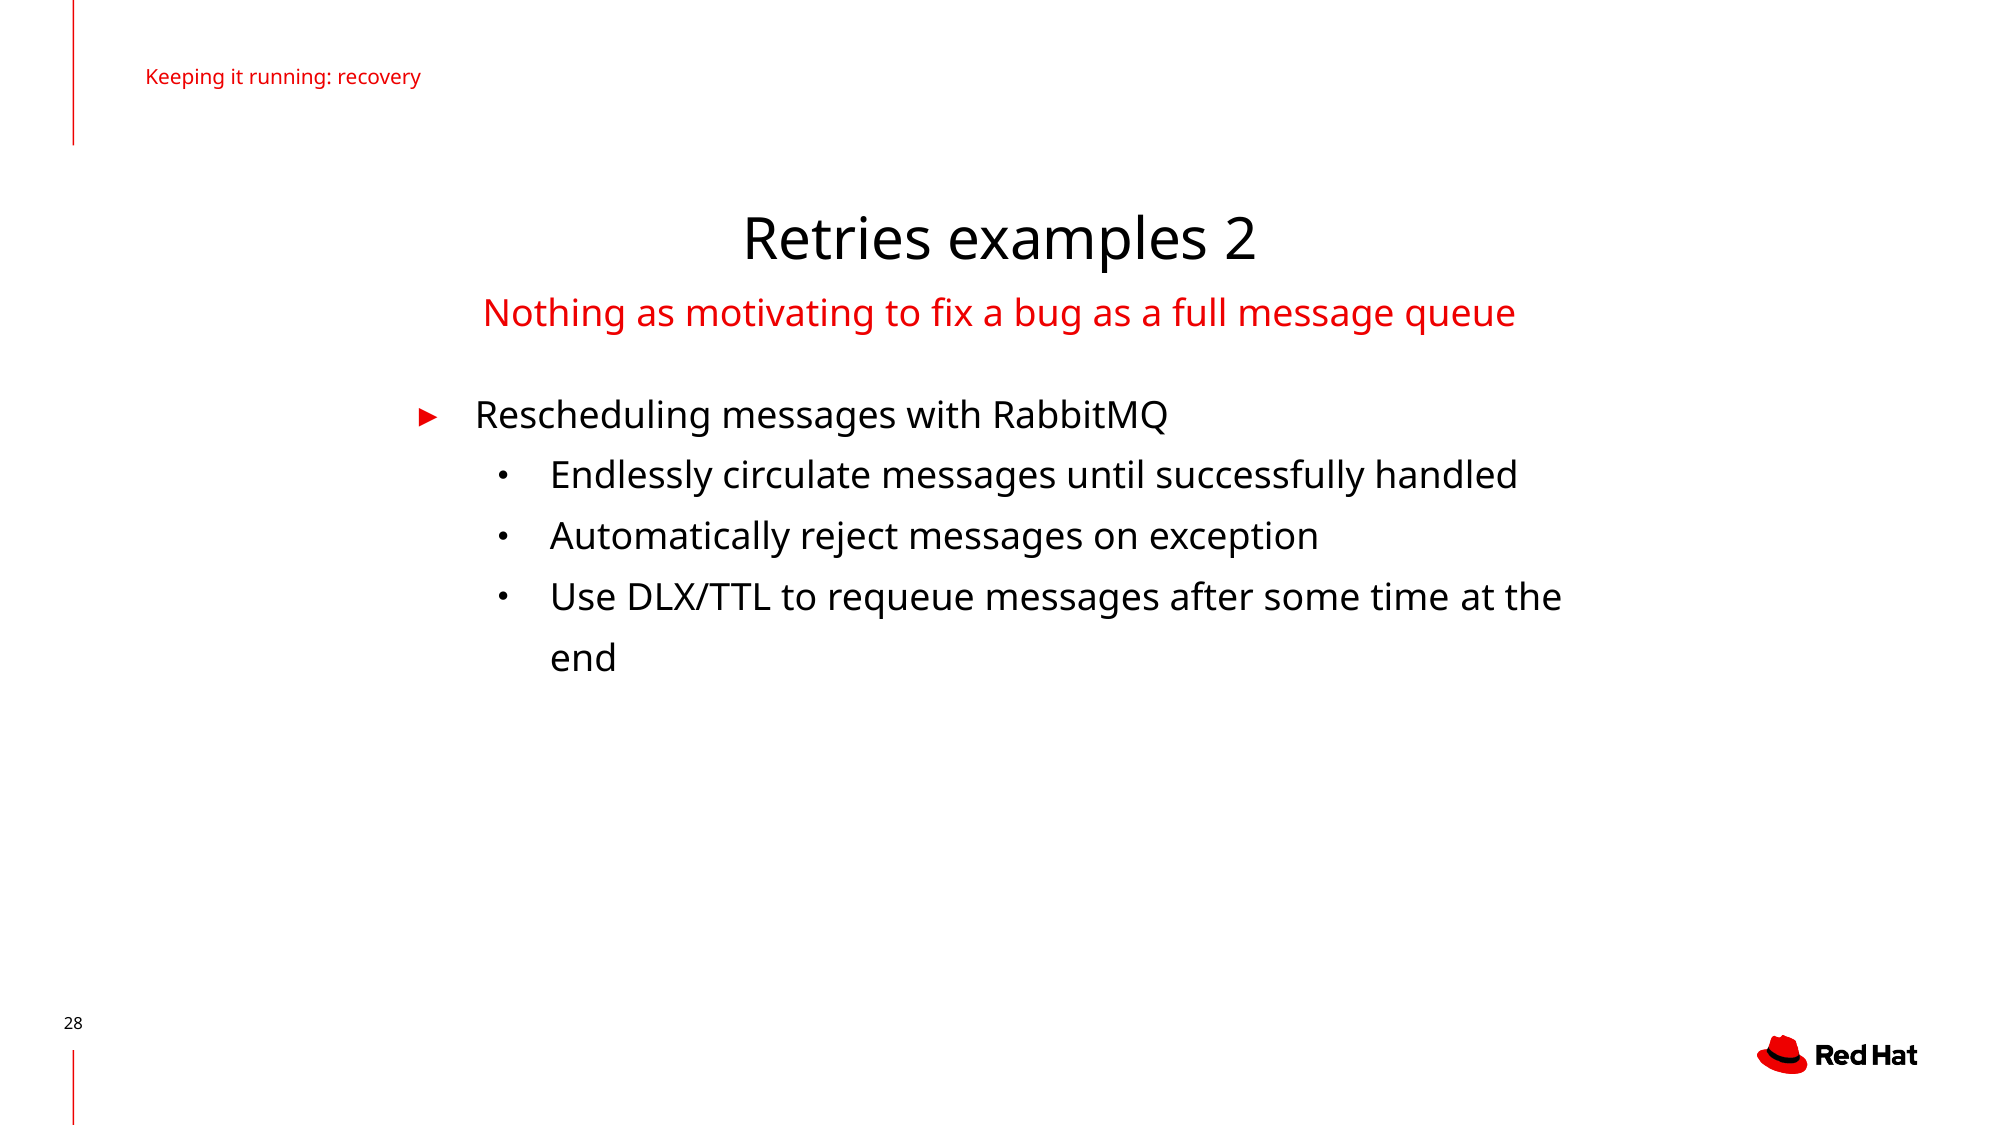

# Keeping it running: recovery
Retries examples 2
Nothing as motivating to fix a bug as a full message queue
Rescheduling messages with RabbitMQ
Endlessly circulate messages until successfully handled
Automatically reject messages on exception
Use DLX/TTL to requeue messages after some time at the end